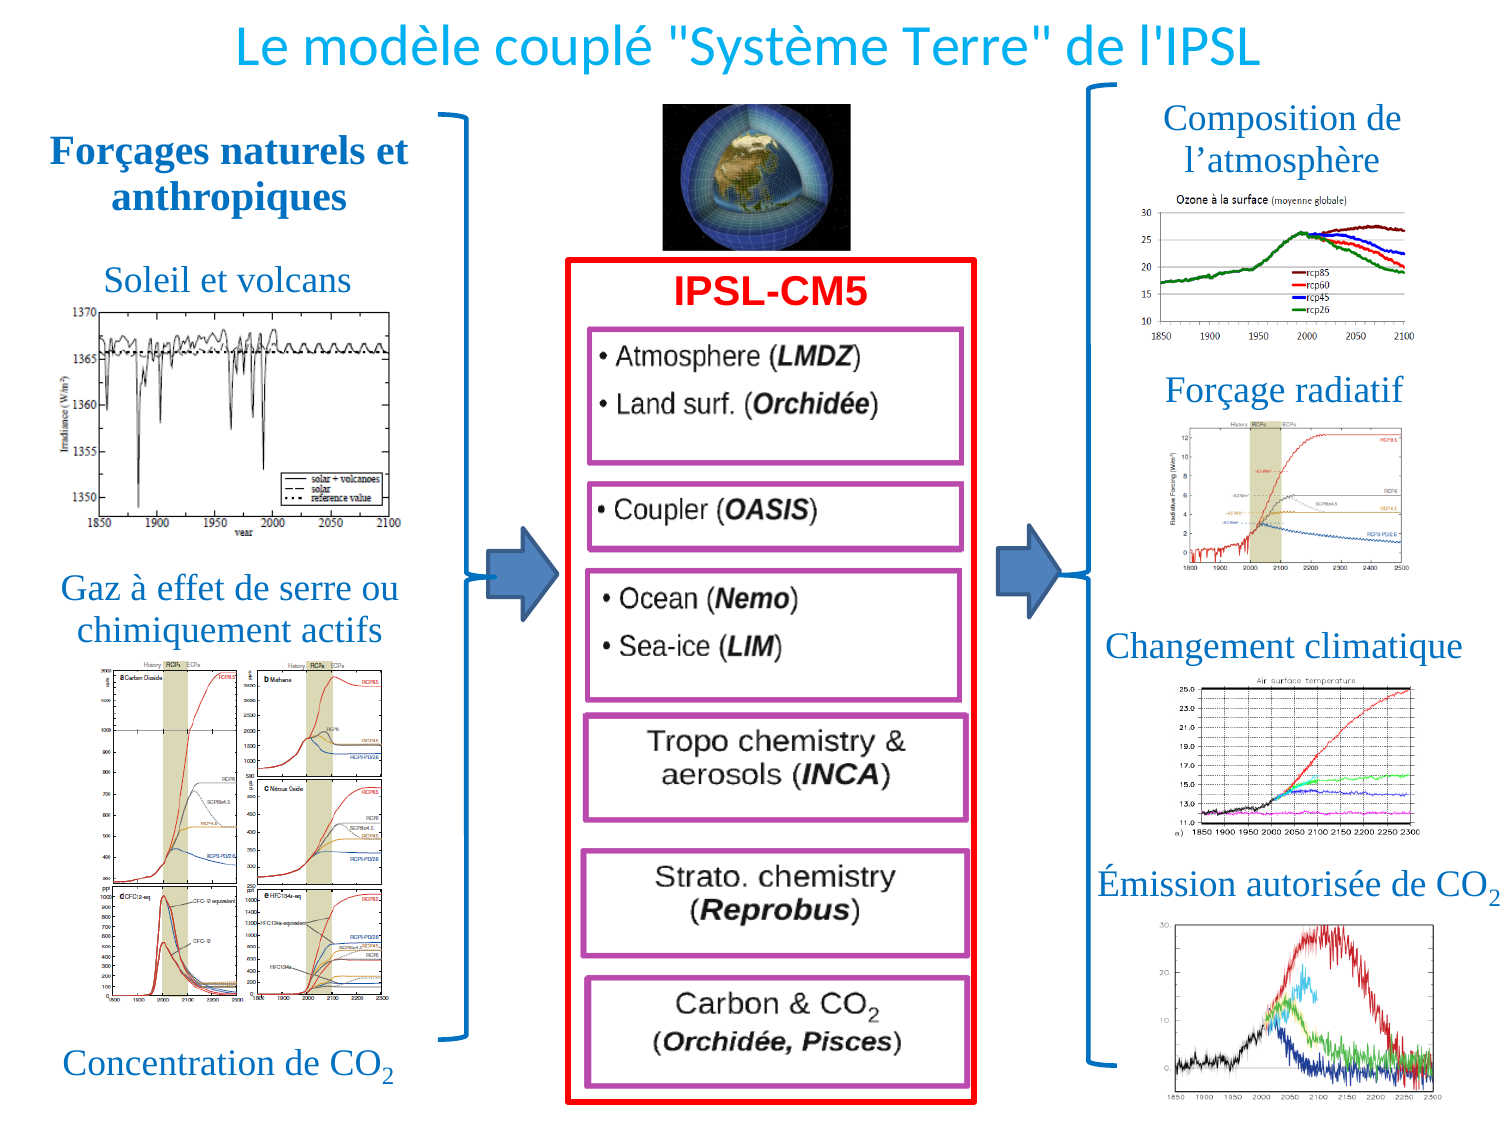

Le modèle couplé "Système Terre" de l'IPSL
IPSL-CM5A-LR
Composition de l’atmosphère
Forçages naturels et anthropiques
Soleil et volcans
IPSL-CM5
Forçage radiatif
Gaz à effet de serre ou chimiquement actifs
Changement climatique
Émission autorisée de CO2
Concentration de CO2